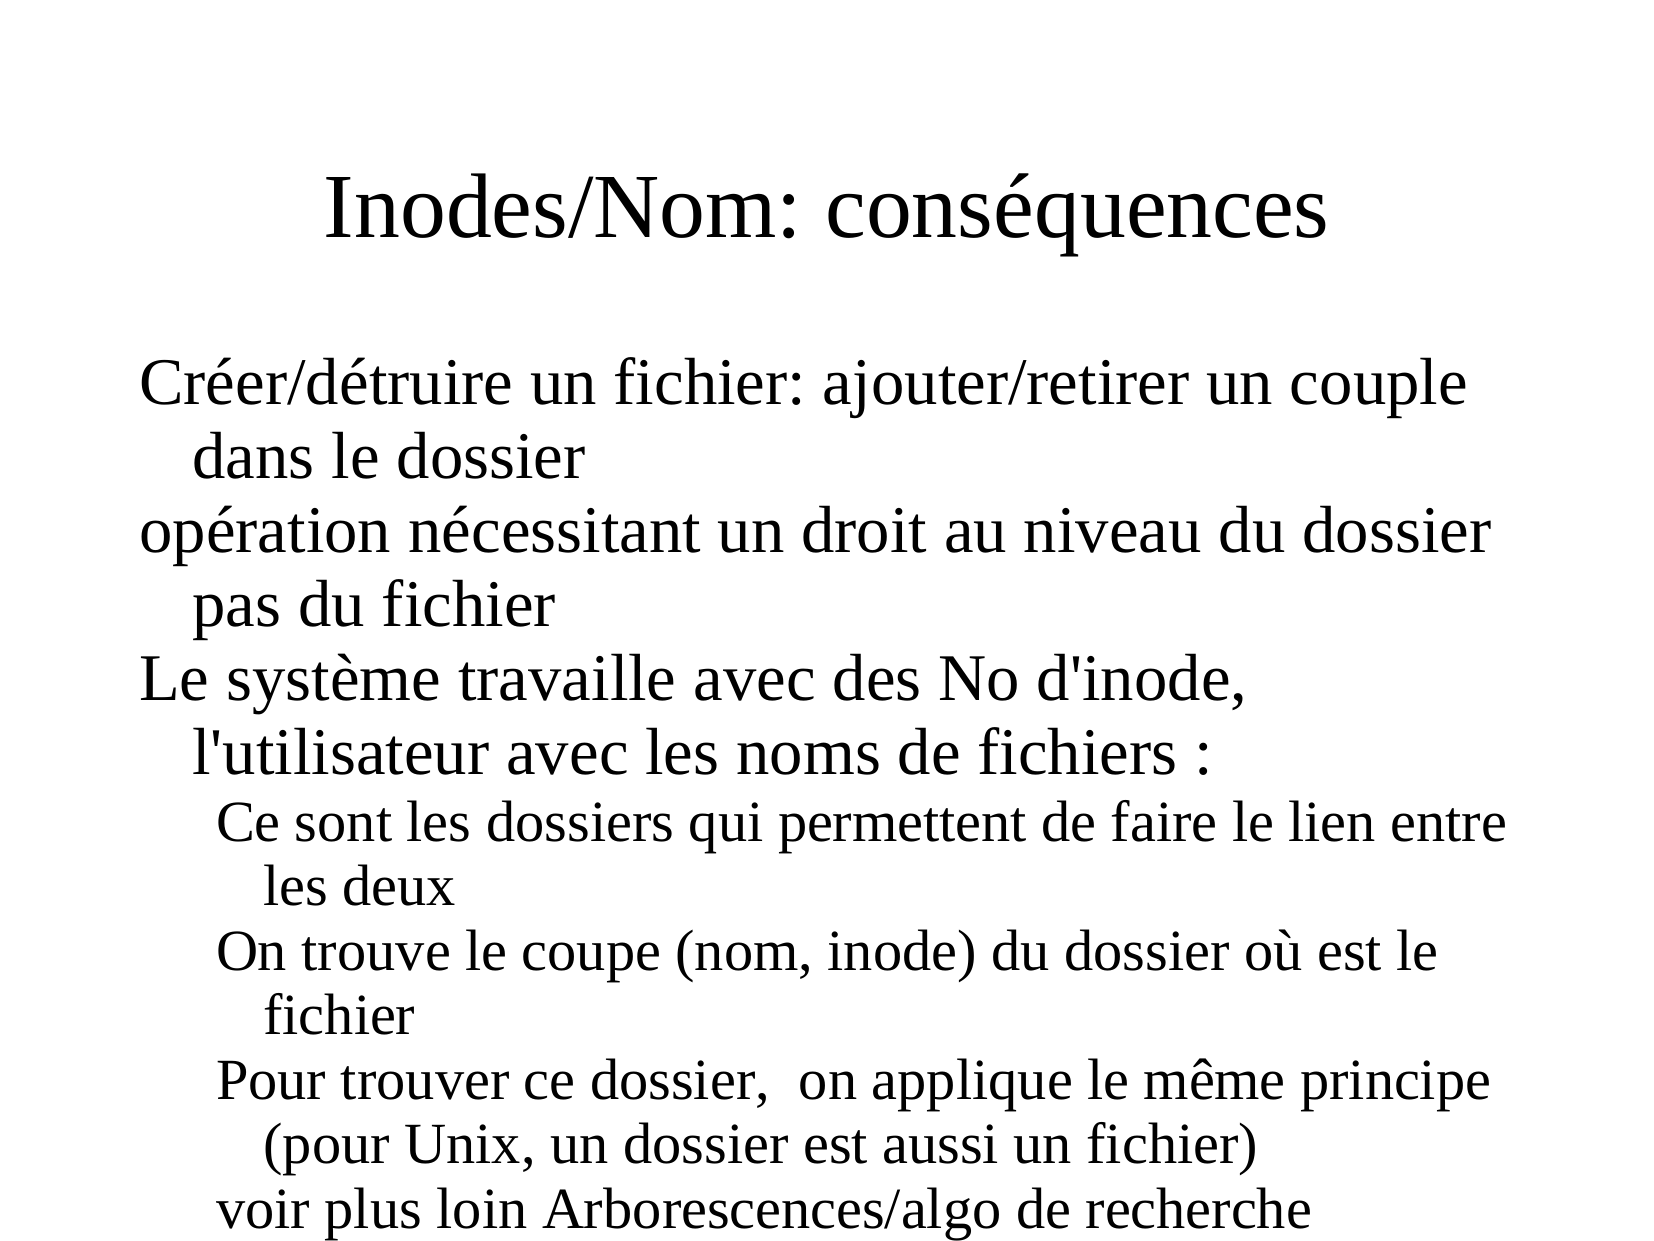

# Inodes/Nom: conséquences
Créer/détruire un fichier: ajouter/retirer un couple dans le dossier
opération nécessitant un droit au niveau du dossier pas du fichier
Le système travaille avec des No d'inode, l'utilisateur avec les noms de fichiers :
Ce sont les dossiers qui permettent de faire le lien entre les deux
On trouve le coupe (nom, inode) du dossier où est le fichier
Pour trouver ce dossier, on applique le même principe (pour Unix, un dossier est aussi un fichier)
voir plus loin Arborescences/algo de recherche